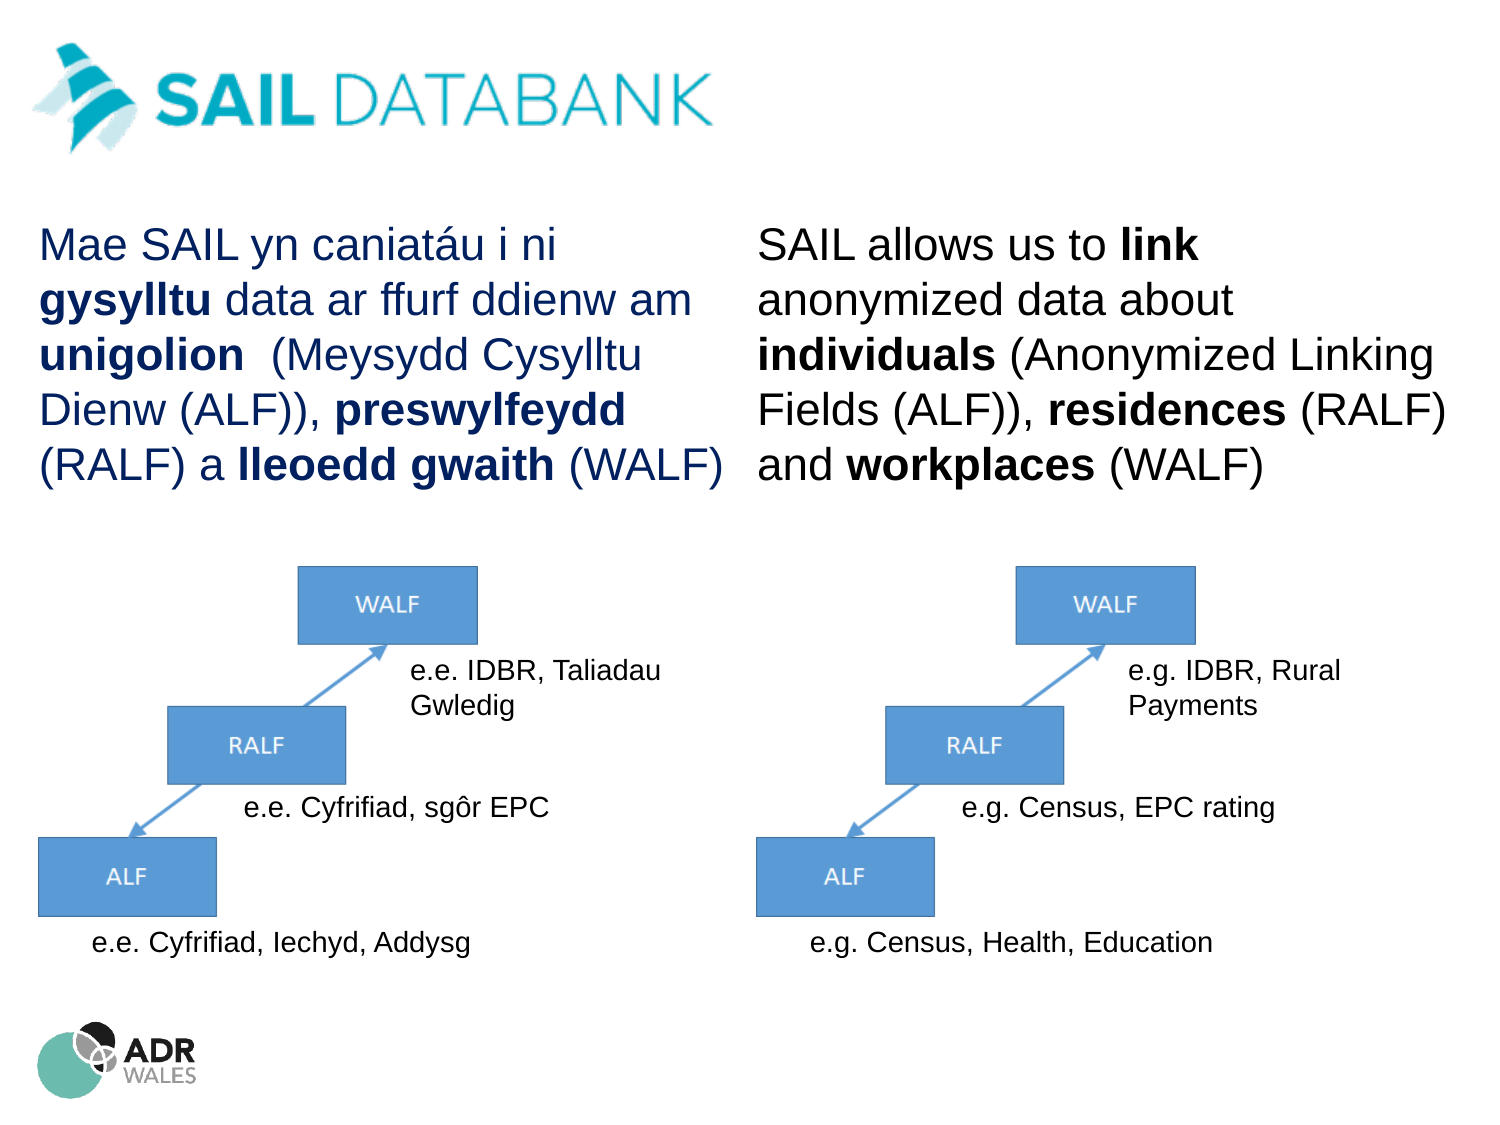

Mae SAIL yn caniatáu i ni gysylltu data ar ffurf ddienw am unigolion (Meysydd Cysylltu Dienw (ALF)), preswylfeydd (RALF) a lleoedd gwaith (WALF)
e.e. IDBR, Taliadau Gwledig
e.e. Cyfrifiad, sgôr EPC
e.e. Cyfrifiad, Iechyd, Addysg
SAIL allows us to link anonymized data about individuals (Anonymized Linking Fields (ALF)), residences (RALF) and workplaces (WALF)
e.g. IDBR, Rural Payments
e.g. Census, EPC rating
e.g. Census, Health, Education